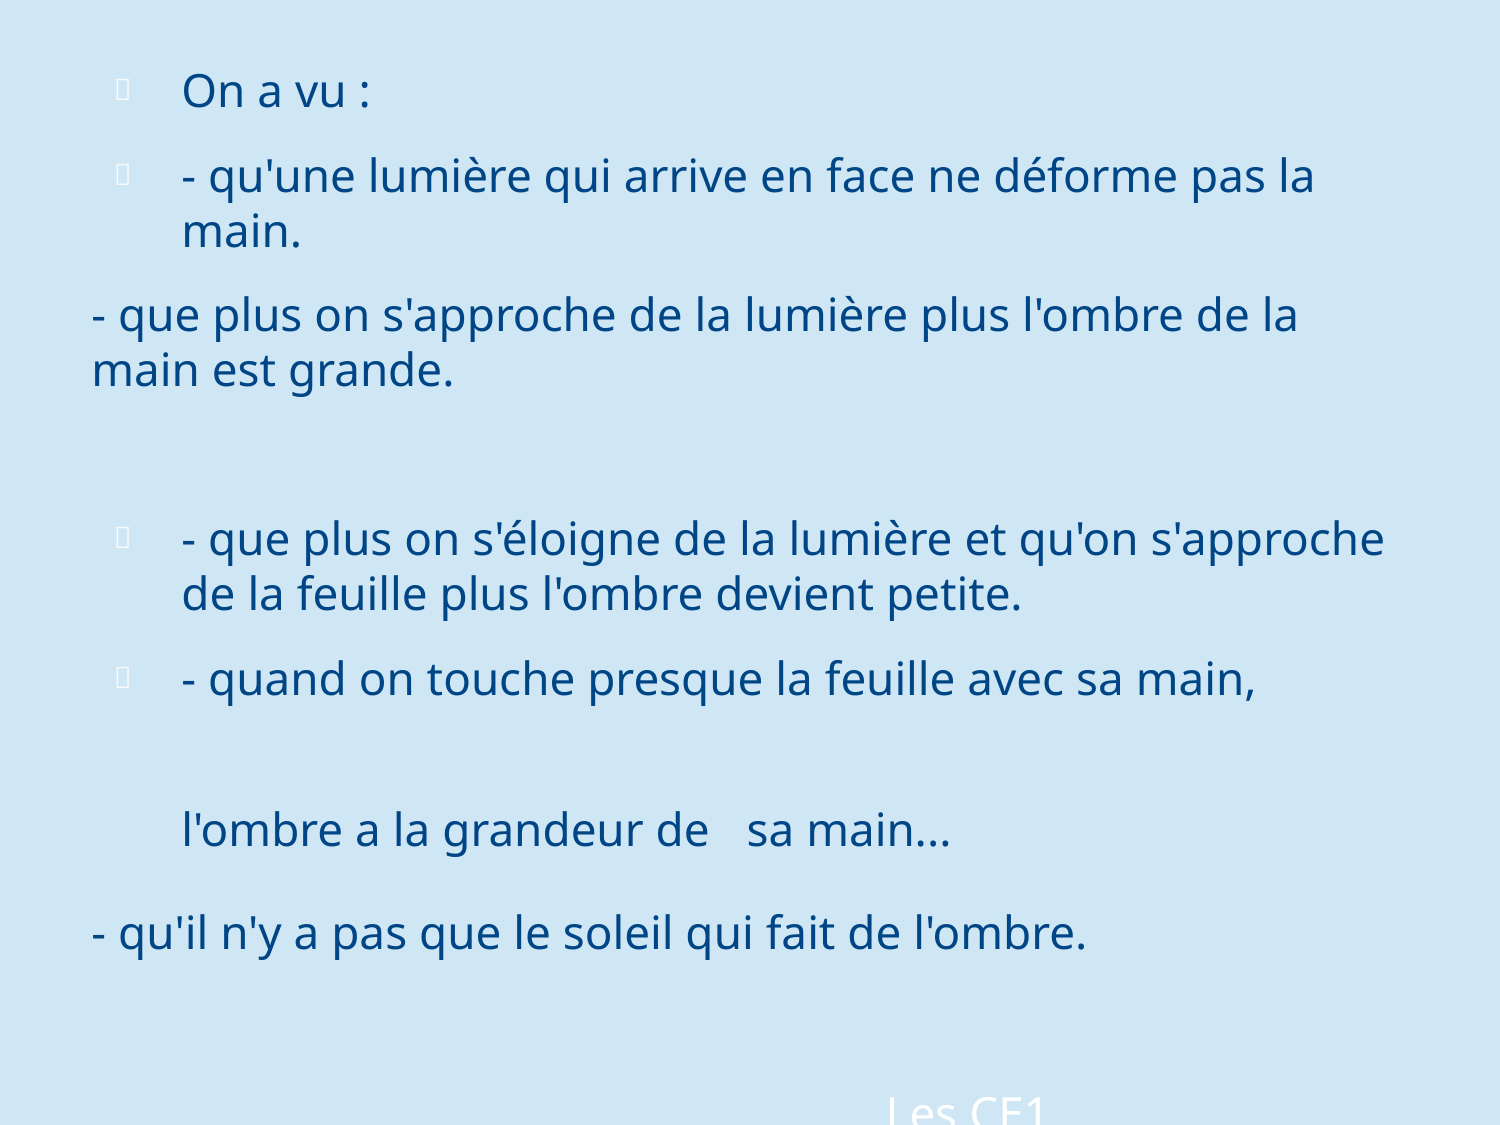

#
On a vu :
- qu'une lumière qui arrive en face ne déforme pas la main.
- que plus on s'approche de la lumière plus l'ombre de la main est grande.
- que plus on s'éloigne de la lumière et qu'on s'approche de la feuille plus l'ombre devient petite.
- quand on touche presque la feuille avec sa main, l'ombre a la grandeur de sa main...
- qu'il n'y a pas que le soleil qui fait de l'ombre.
 Les CE1